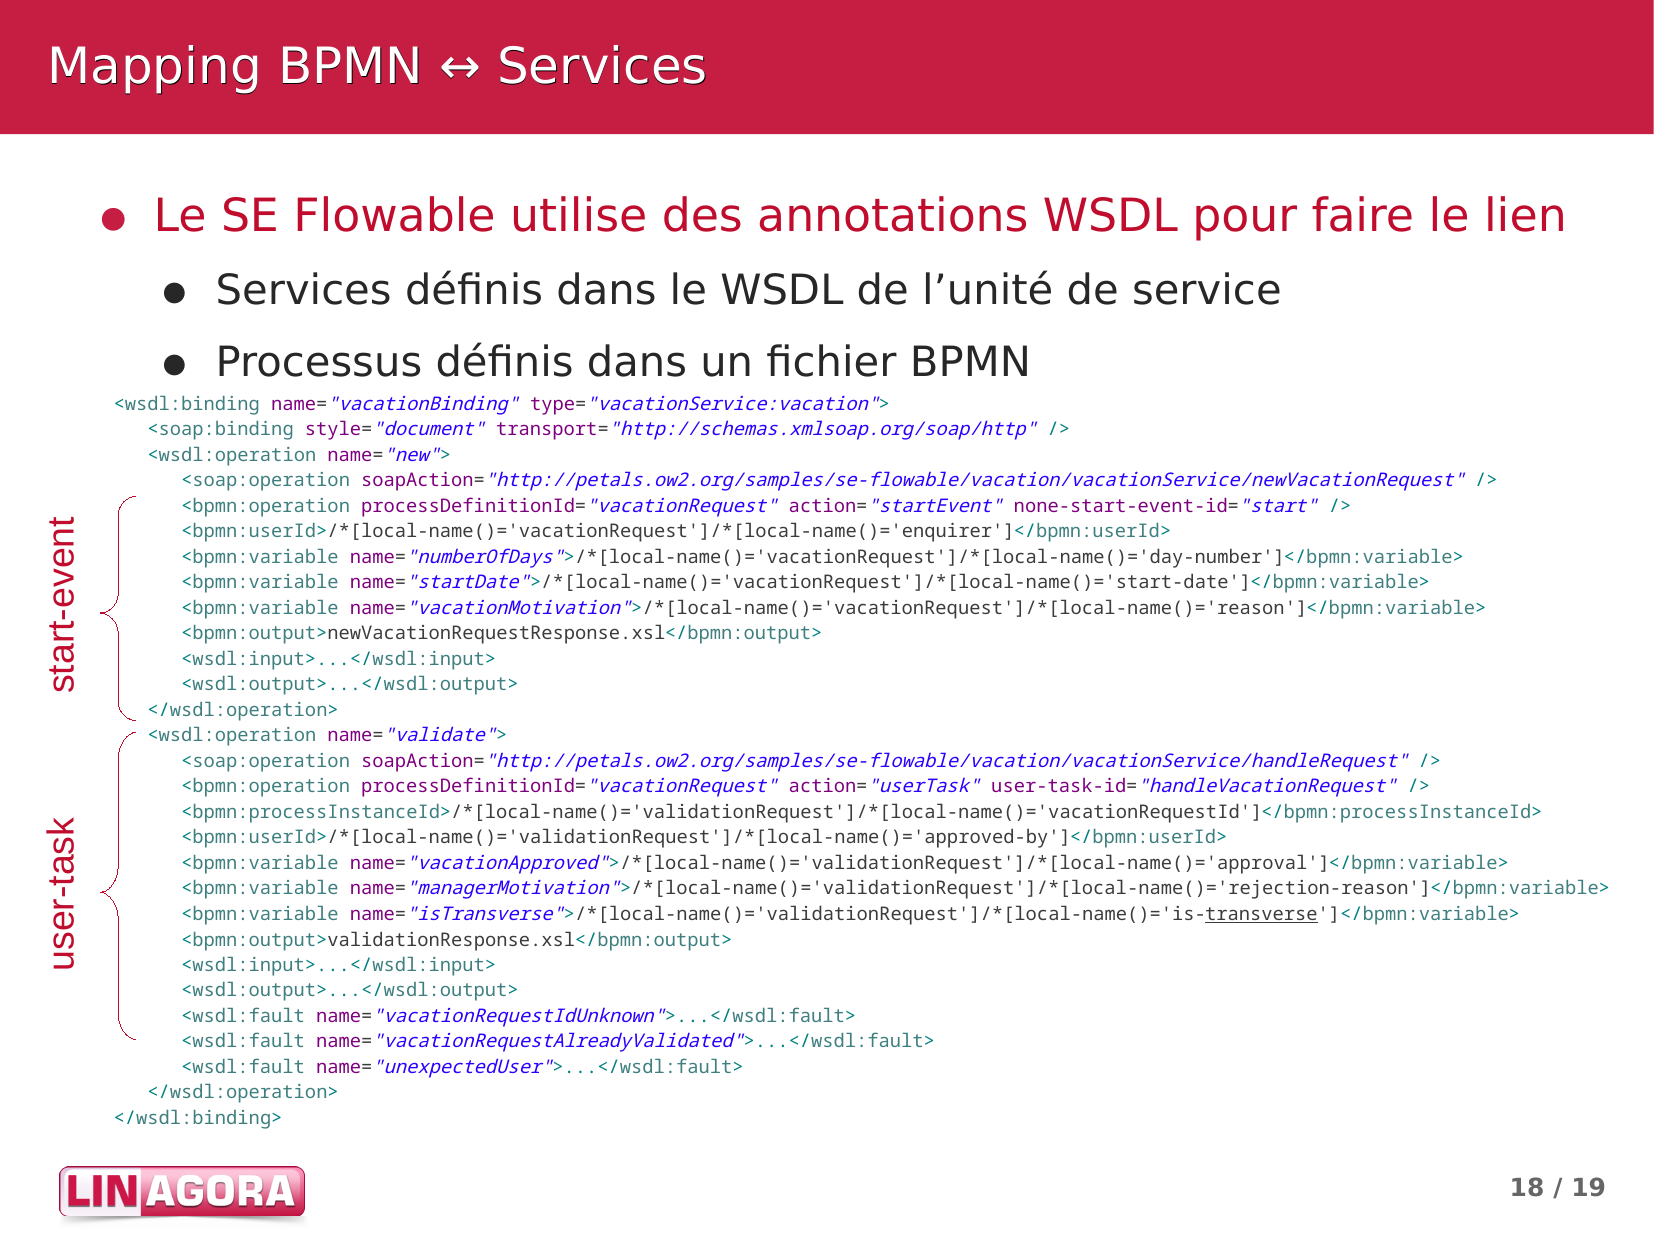

# Mapping BPMN ↔ Services
Le SE Flowable utilise des annotations WSDL pour faire le lien
Services définis dans le WSDL de l’unité de service
Processus définis dans un fichier BPMN
 <wsdl:binding name="vacationBinding" type="vacationService:vacation">
 <soap:binding style="document" transport="http://schemas.xmlsoap.org/soap/http" />
 <wsdl:operation name="new">
 <soap:operation soapAction="http://petals.ow2.org/samples/se-flowable/vacation/vacationService/newVacationRequest" />
 <bpmn:operation processDefinitionId="vacationRequest" action="startEvent" none-start-event-id="start" />
 <bpmn:userId>/*[local-name()='vacationRequest']/*[local-name()='enquirer']</bpmn:userId>
 <bpmn:variable name="numberOfDays">/*[local-name()='vacationRequest']/*[local-name()='day-number']</bpmn:variable>
 <bpmn:variable name="startDate">/*[local-name()='vacationRequest']/*[local-name()='start-date']</bpmn:variable>
 <bpmn:variable name="vacationMotivation">/*[local-name()='vacationRequest']/*[local-name()='reason']</bpmn:variable>
 <bpmn:output>newVacationRequestResponse.xsl</bpmn:output>
 <wsdl:input>...</wsdl:input>
 <wsdl:output>...</wsdl:output>
 </wsdl:operation>
 <wsdl:operation name="validate">
 <soap:operation soapAction="http://petals.ow2.org/samples/se-flowable/vacation/vacationService/handleRequest" />
 <bpmn:operation processDefinitionId="vacationRequest" action="userTask" user-task-id="handleVacationRequest" />
 <bpmn:processInstanceId>/*[local-name()='validationRequest']/*[local-name()='vacationRequestId']</bpmn:processInstanceId>
 <bpmn:userId>/*[local-name()='validationRequest']/*[local-name()='approved-by']</bpmn:userId>
 <bpmn:variable name="vacationApproved">/*[local-name()='validationRequest']/*[local-name()='approval']</bpmn:variable>
 <bpmn:variable name="managerMotivation">/*[local-name()='validationRequest']/*[local-name()='rejection-reason']</bpmn:variable>
 <bpmn:variable name="isTransverse">/*[local-name()='validationRequest']/*[local-name()='is-transverse']</bpmn:variable>
 <bpmn:output>validationResponse.xsl</bpmn:output>
 <wsdl:input>...</wsdl:input>
 <wsdl:output>...</wsdl:output>
 <wsdl:fault name="vacationRequestIdUnknown">...</wsdl:fault>
 <wsdl:fault name="vacationRequestAlreadyValidated">...</wsdl:fault>
 <wsdl:fault name="unexpectedUser">...</wsdl:fault>
 </wsdl:operation>
 </wsdl:binding>
start-event
user-task